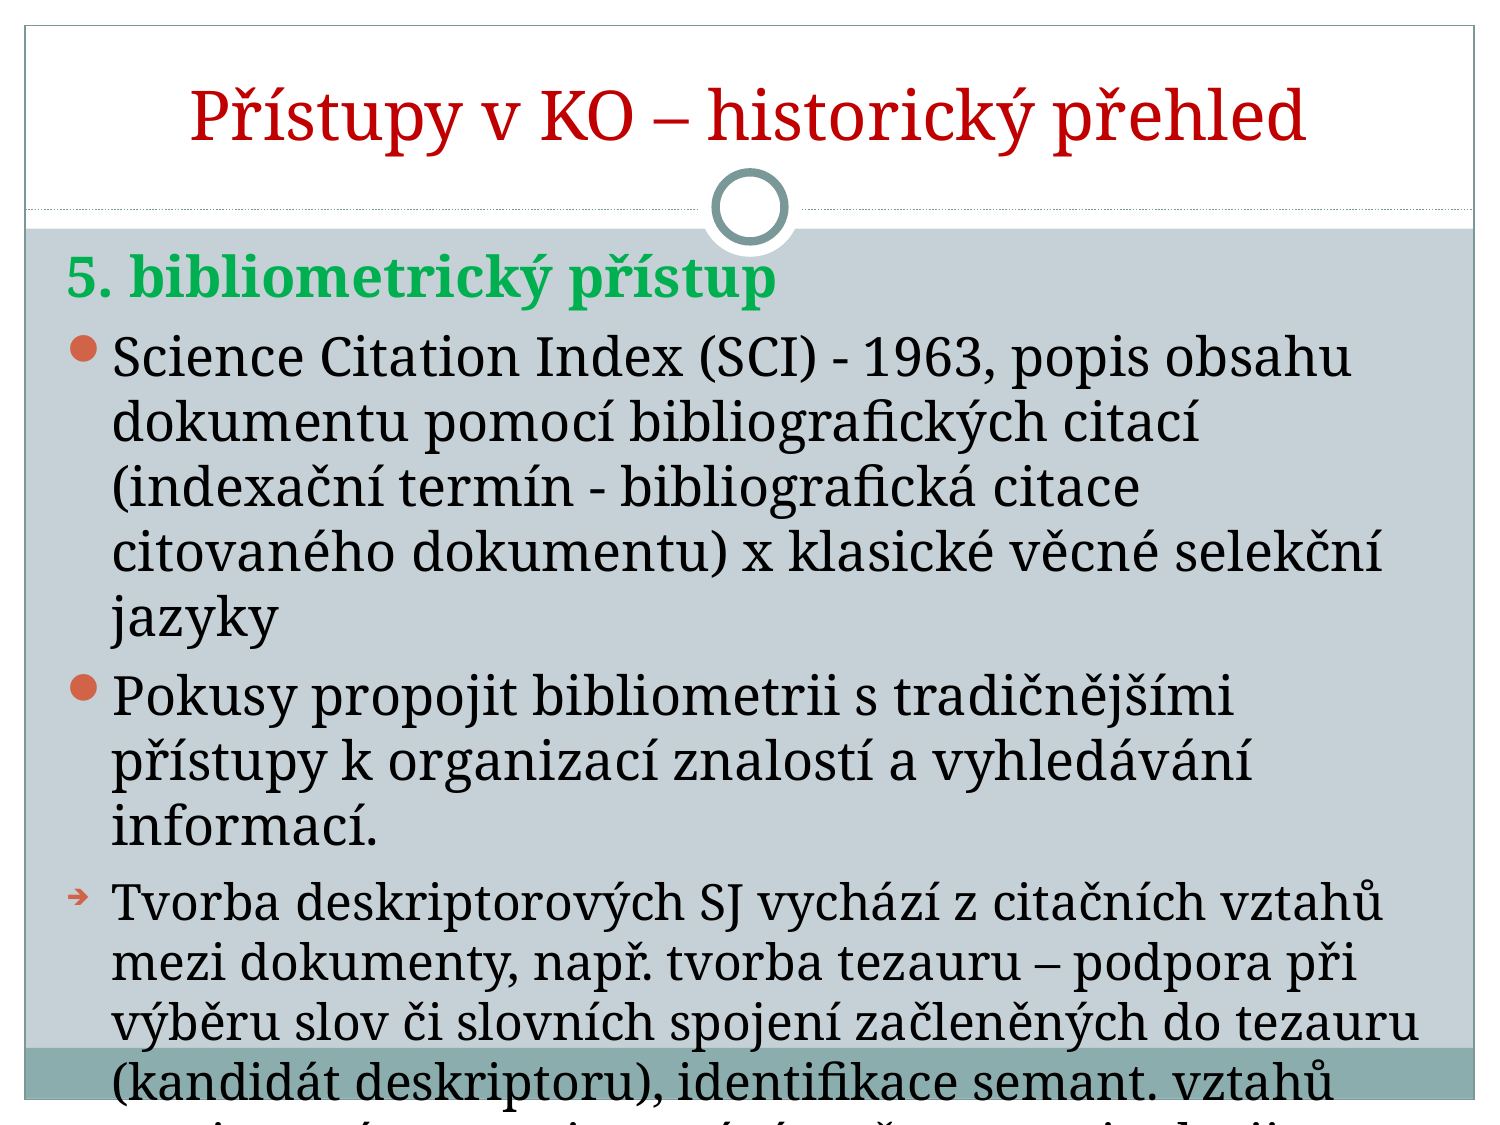

# Přístupy v KO – historický přehled
5. bibliometrický přístup
Science Citation Index (SCI) - 1963, popis obsahu dokumentu pomocí bibliografických citací (indexační termín - bibliografická citace citovaného dokumentu) x klasické věcné selekční jazyky
Pokusy propojit bibliometrii s tradičnějšími přístupy k organizací znalostí a vyhledávání informací.
Tvorba deskriptorových SJ vychází z citačních vztahů mezi dokumenty, např. tvorba tezauru – podpora při výběru slov či slovních spojení začleněných do tezauru (kandidát deskriptoru), identifikace semant. vztahů mezi termíny; monitorování změn v terminologii. (Schneider, 2004)